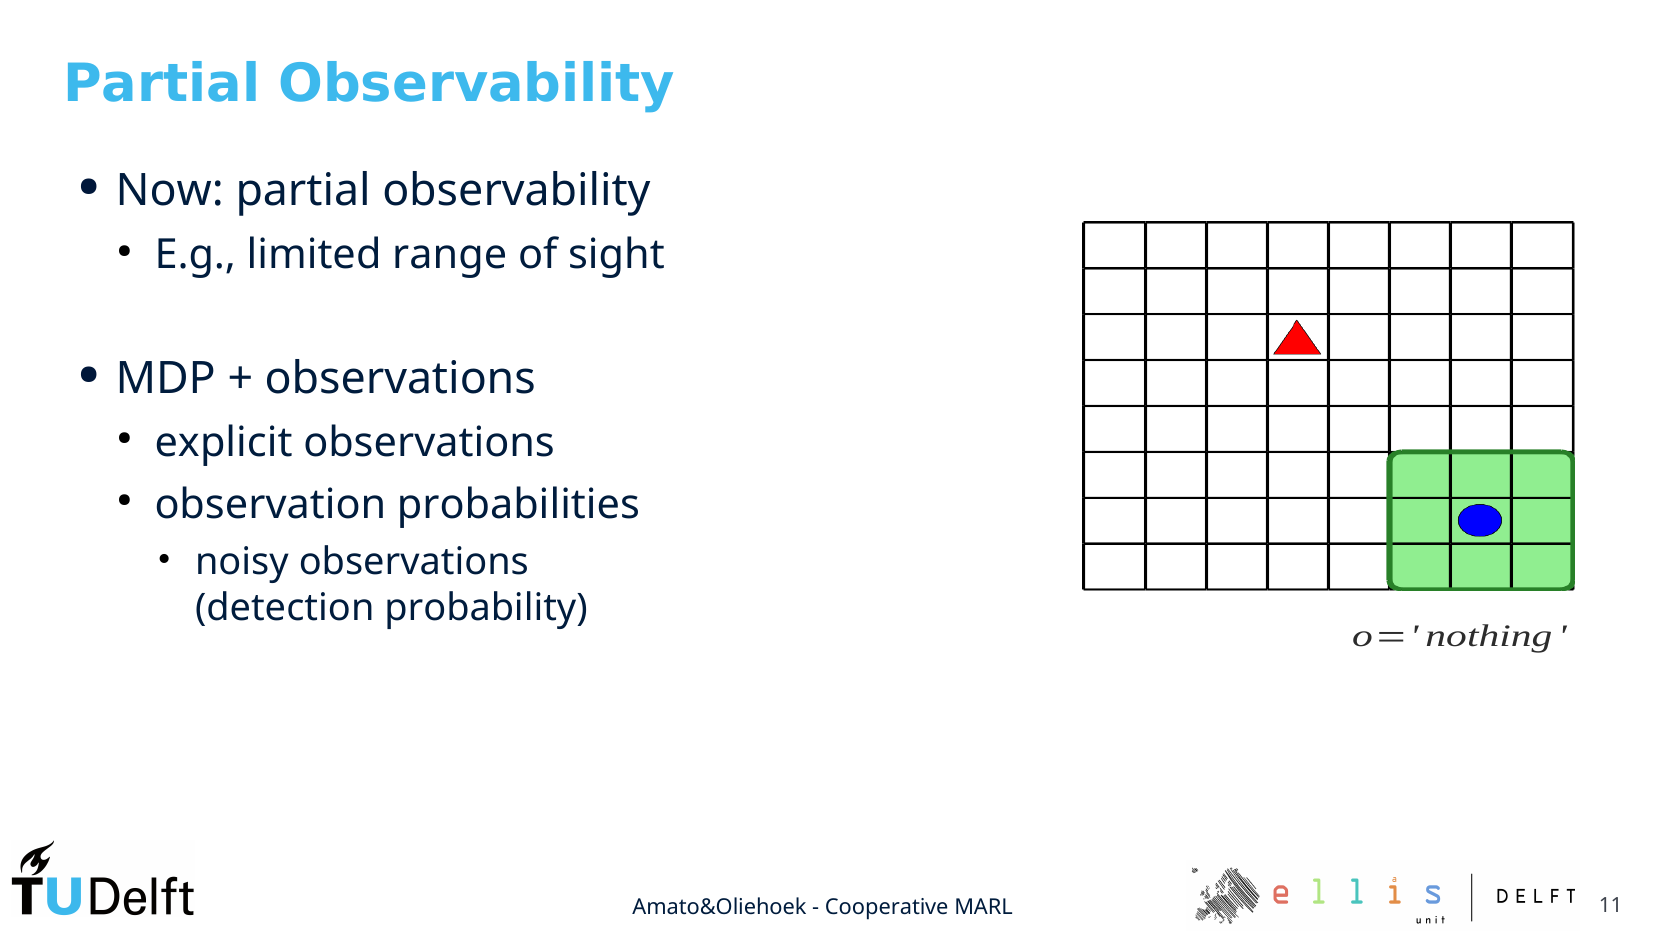

# Partial Observability
Now: partial observability
E.g., limited range of sight
MDP + observations
explicit observations
observation probabilities
noisy observations
(detection probability)
Amato&Oliehoek - Cooperative MARL